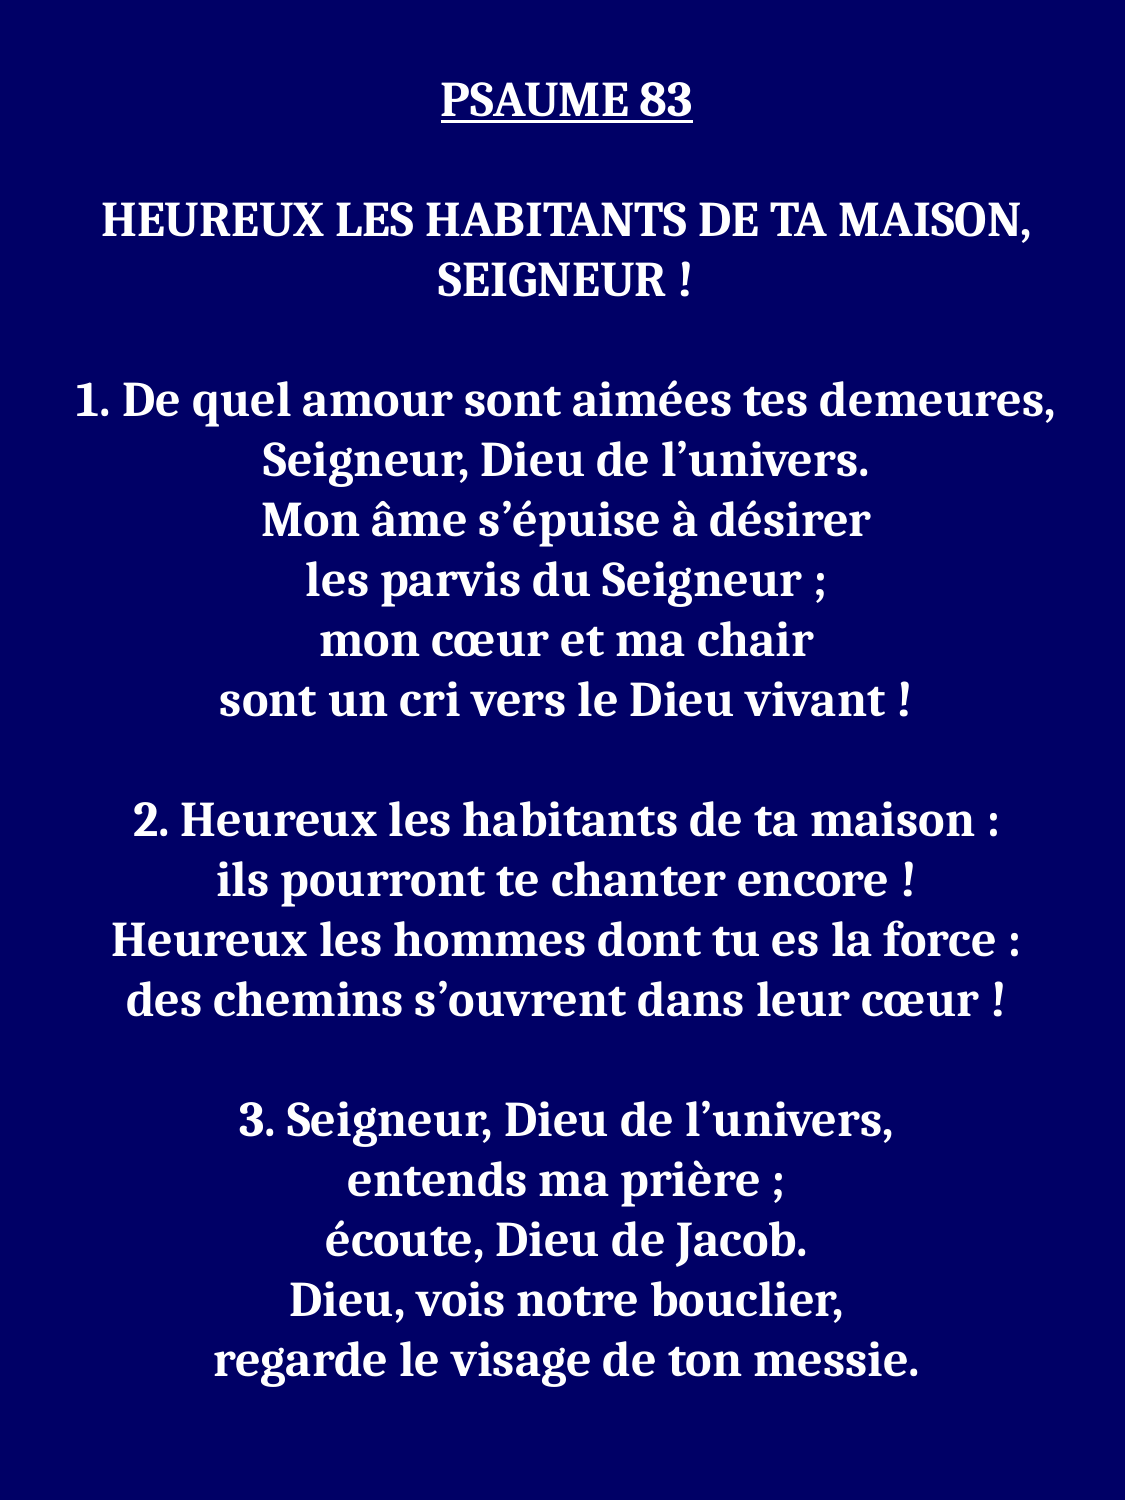

PSAUME 83
HEUREUX LES HABITANTS DE TA MAISON, SEIGNEUR !
1. De quel amour sont aimées tes demeures,
Seigneur, Dieu de l’univers.
Mon âme s’épuise à désirer
les parvis du Seigneur ;
mon cœur et ma chair
sont un cri vers le Dieu vivant !
2. Heureux les habitants de ta maison :
ils pourront te chanter encore !
Heureux les hommes dont tu es la force :
des chemins s’ouvrent dans leur cœur !
3. Seigneur, Dieu de l’univers,
entends ma prière ;
écoute, Dieu de Jacob.
Dieu, vois notre bouclier,
regarde le visage de ton messie.